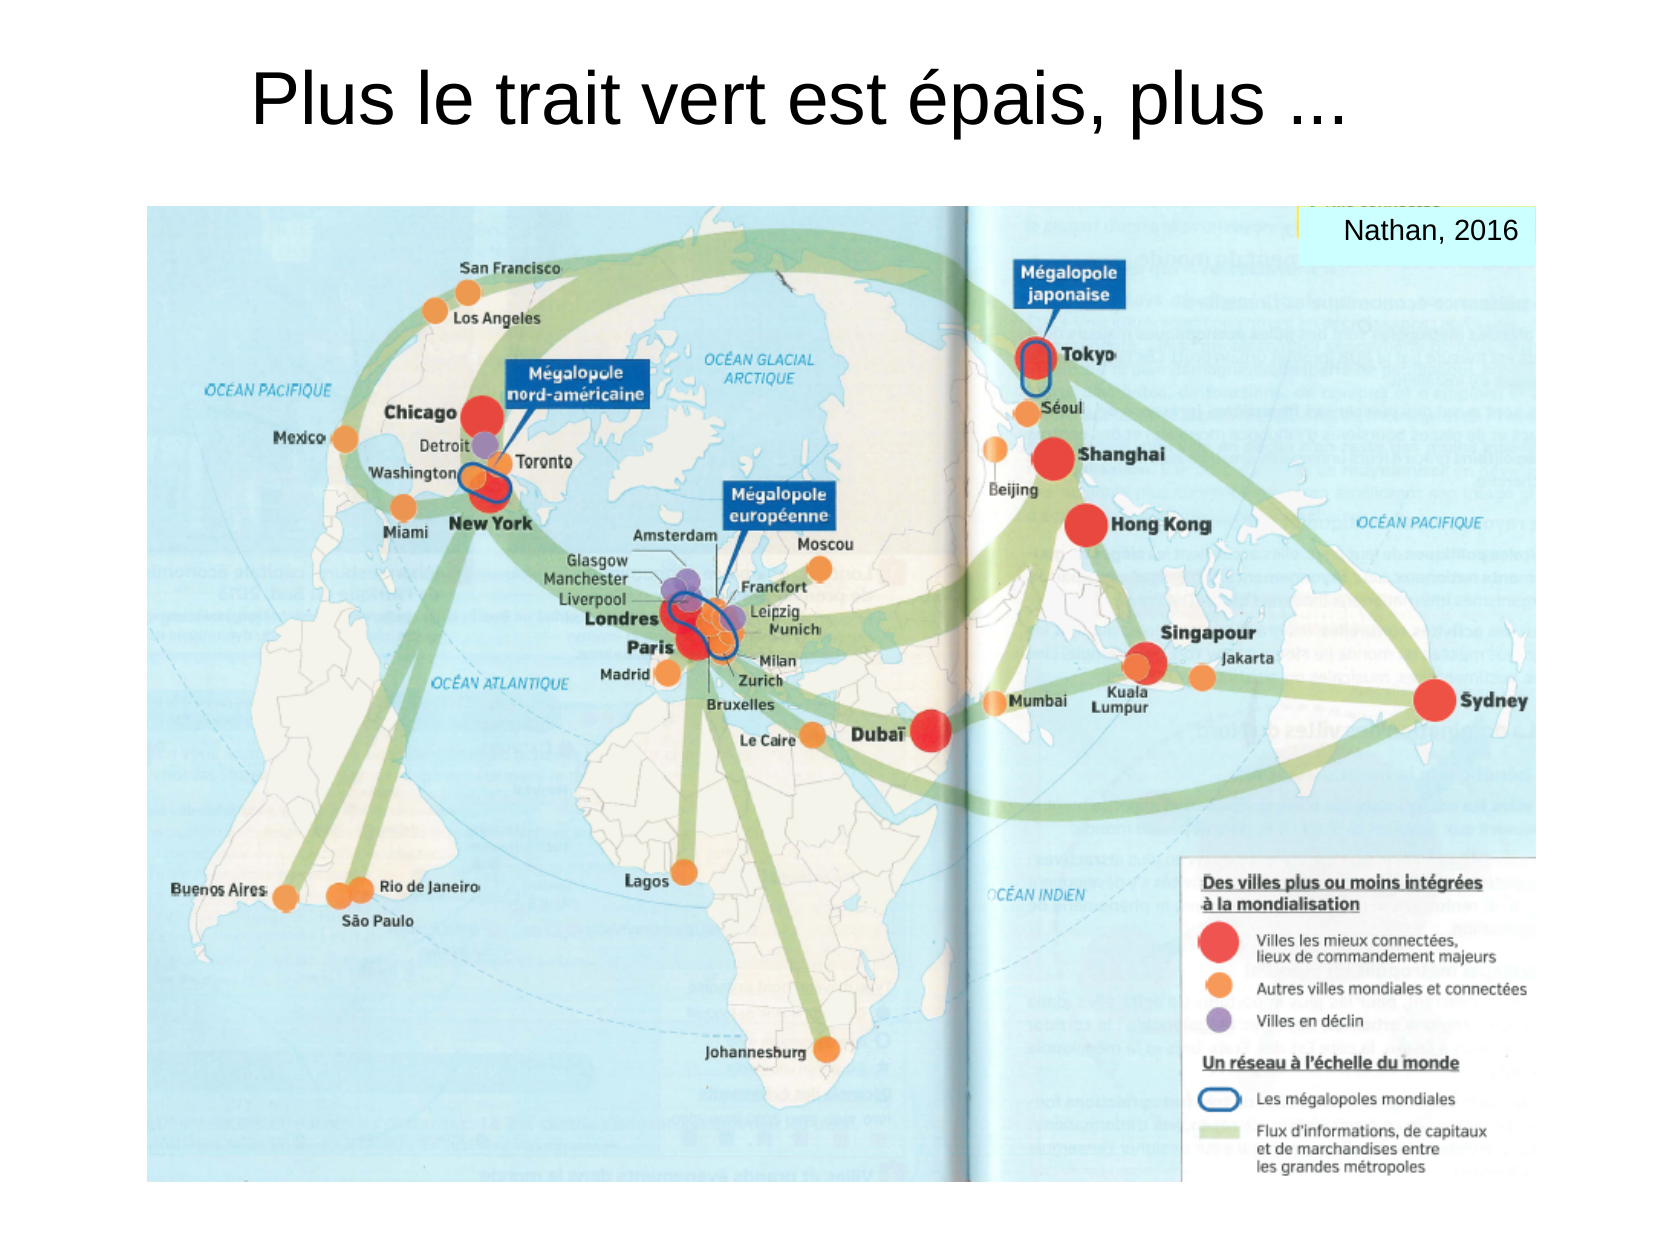

# Plus le trait vert est épais, plus ...
Nathan, 2016